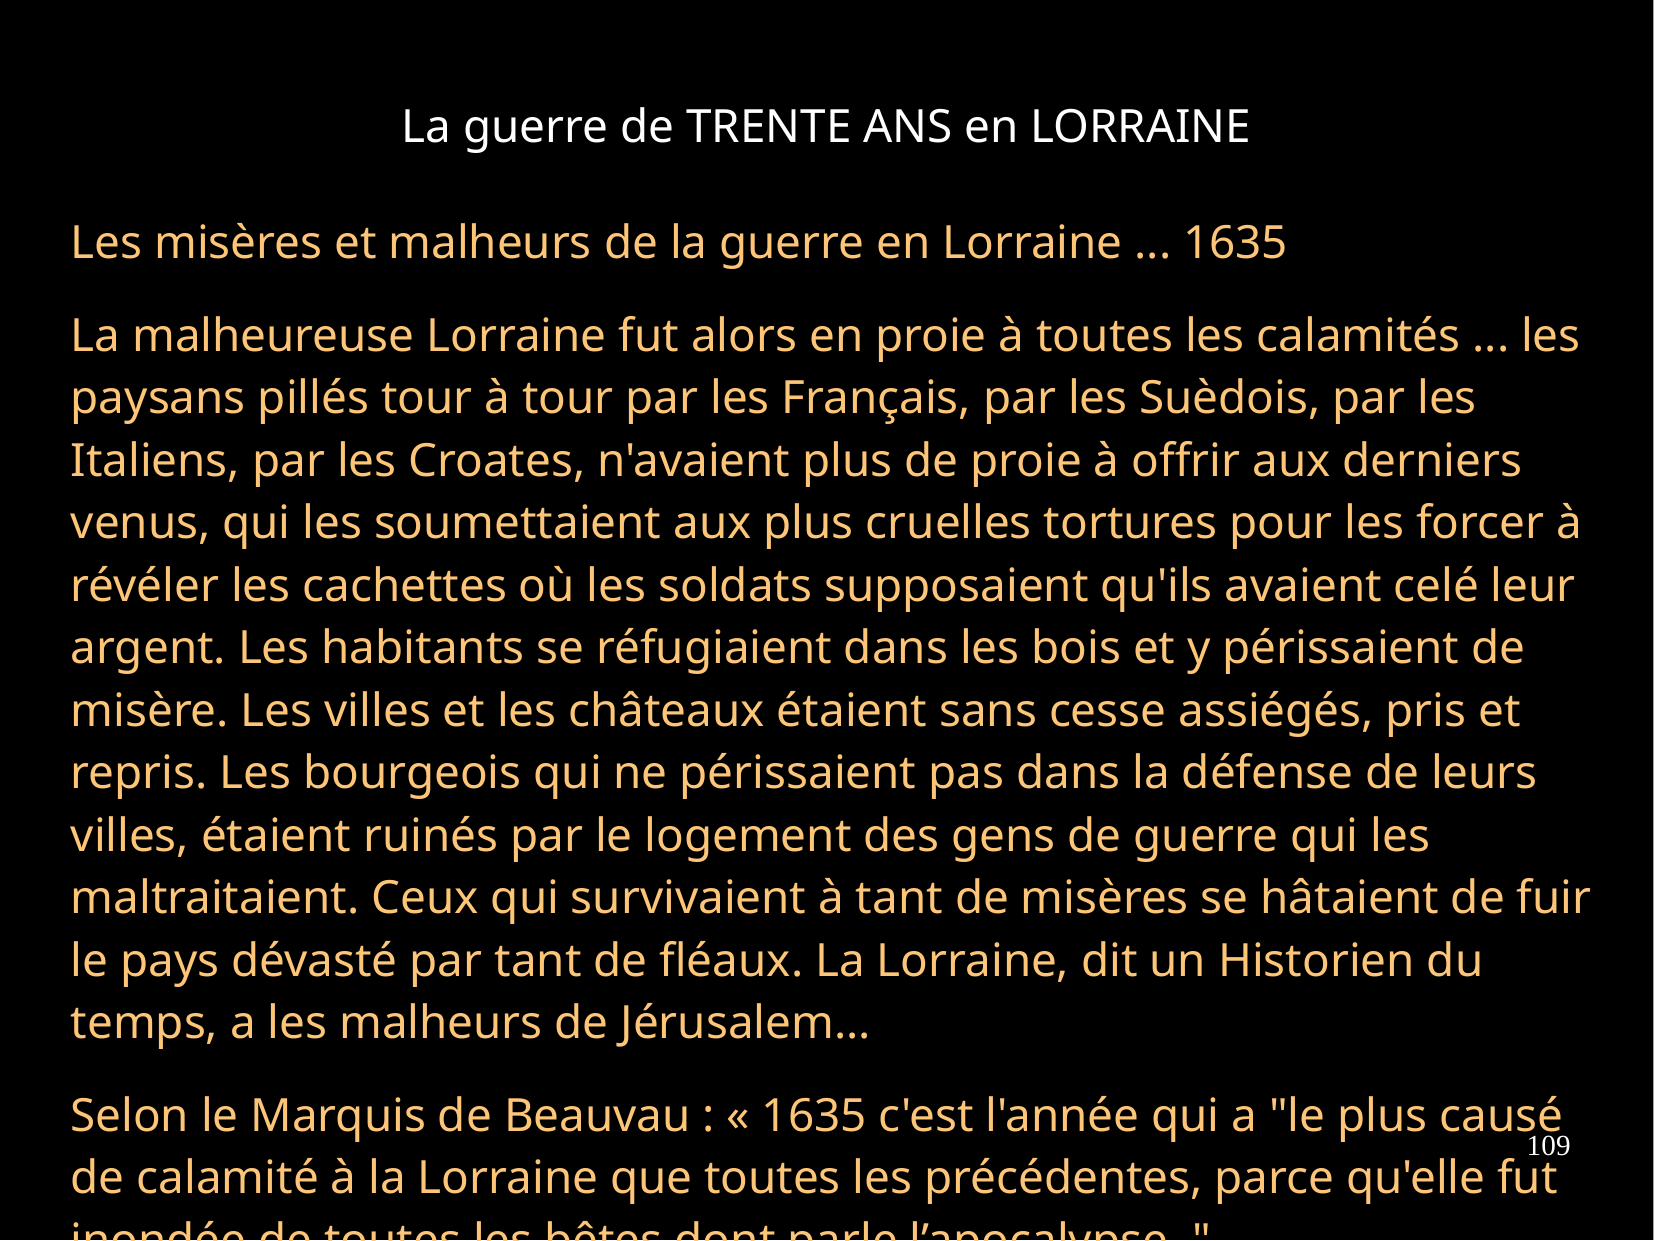

Les misères et malheurs de la guerre en Lorraine ... 1635
La malheureuse Lorraine fut alors en proie à toutes les calamités ... les paysans pillés tour à tour par les Français, par les Suèdois, par les Italiens, par les Croates, n'avaient plus de proie à offrir aux derniers venus, qui les soumettaient aux plus cruelles tortures pour les forcer à révéler les cachettes où les soldats supposaient qu'ils avaient celé leur argent. Les habitants se réfugiaient dans les bois et y périssaient de misère. Les villes et les châteaux étaient sans cesse assiégés, pris et repris. Les bourgeois qui ne périssaient pas dans la défense de leurs villes, étaient ruinés par le logement des gens de guerre qui les maltraitaient. Ceux qui survivaient à tant de misères se hâtaient de fuir le pays dévasté par tant de fléaux. La Lorraine, dit un Historien du temps, a les malheurs de Jérusalem...
Selon le Marquis de Beauvau : « 1635 c'est l'année qui a "le plus causé de calamité à la Lorraine que toutes les précédentes, parce qu'elle fut inondée de toutes les bêtes dont parle l’apocalypse.."
# La guerre de TRENTE ANS en LORRAINE
109